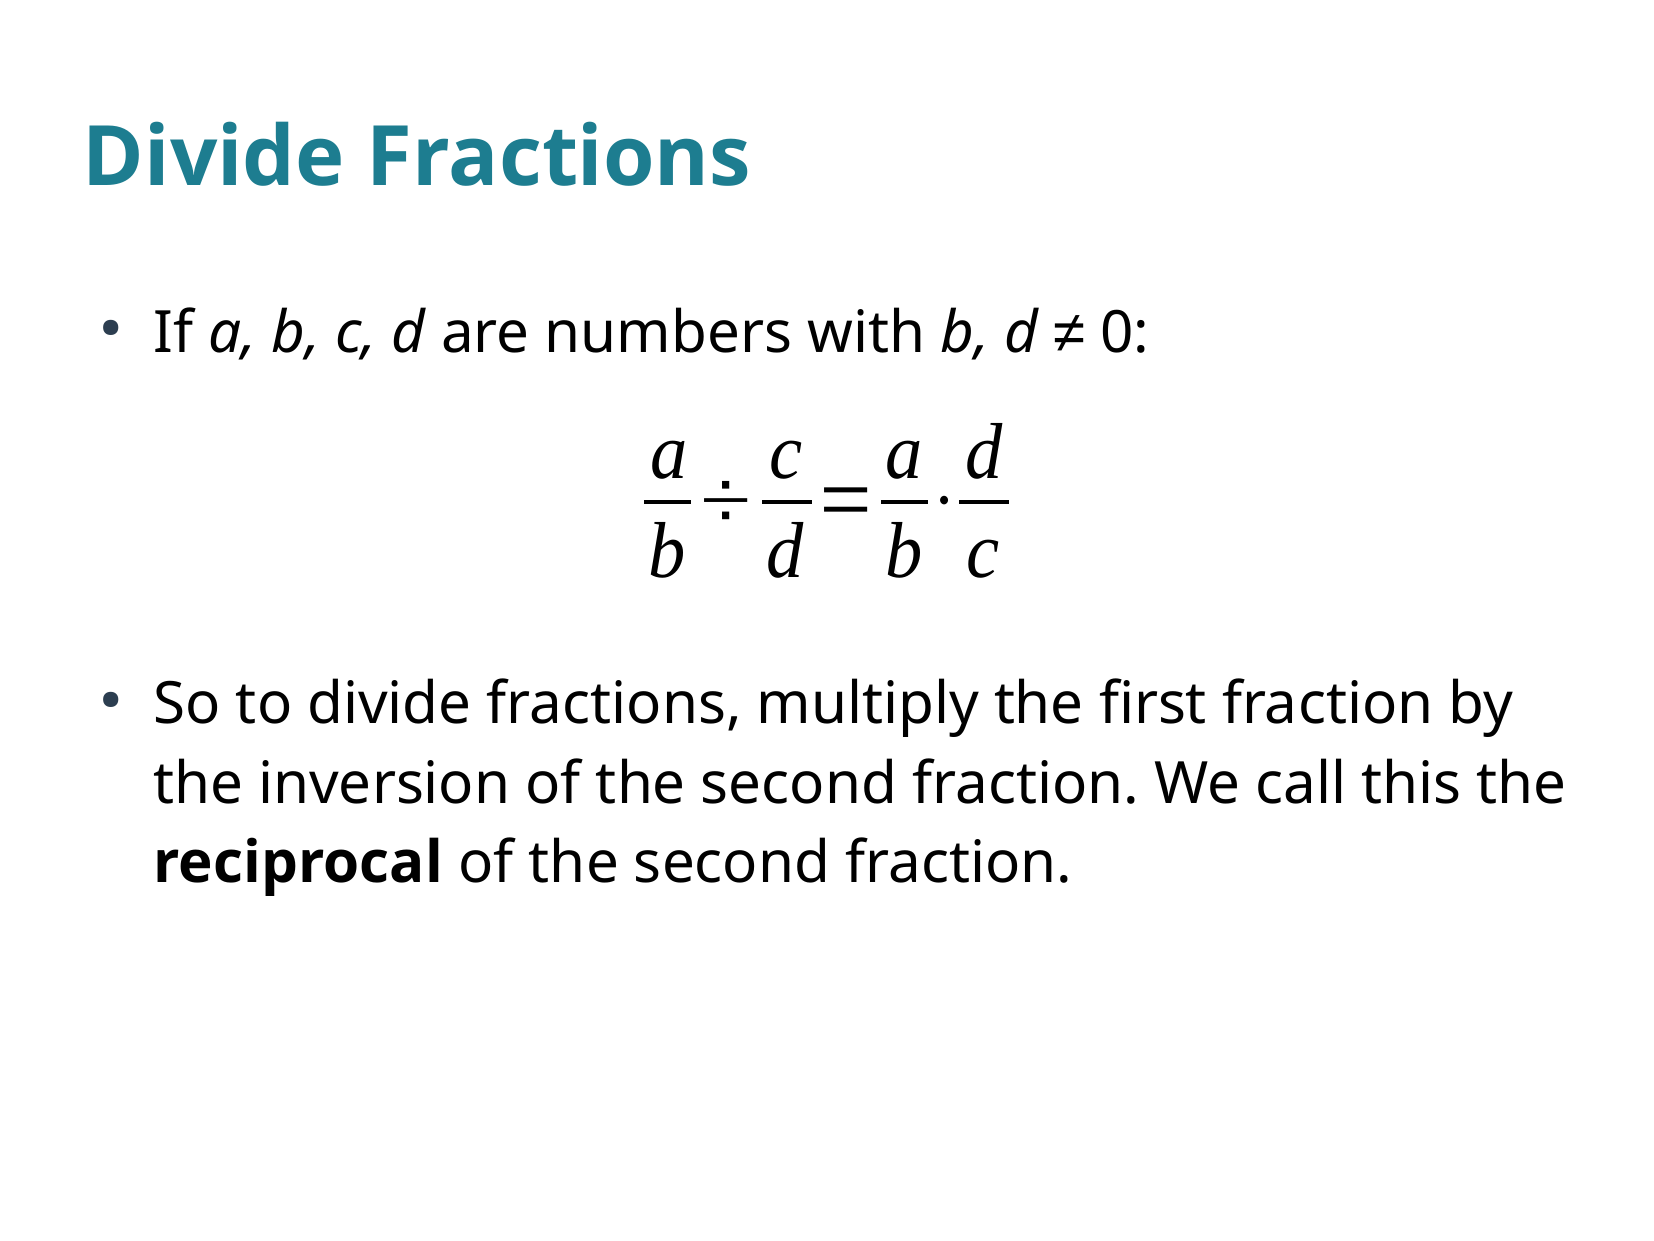

# Divide Fractions
If a, b, c, d are numbers with b, d ≠ 0:
So to divide fractions, multiply the first fraction by the inversion of the second fraction. We call this the reciprocal of the second fraction.